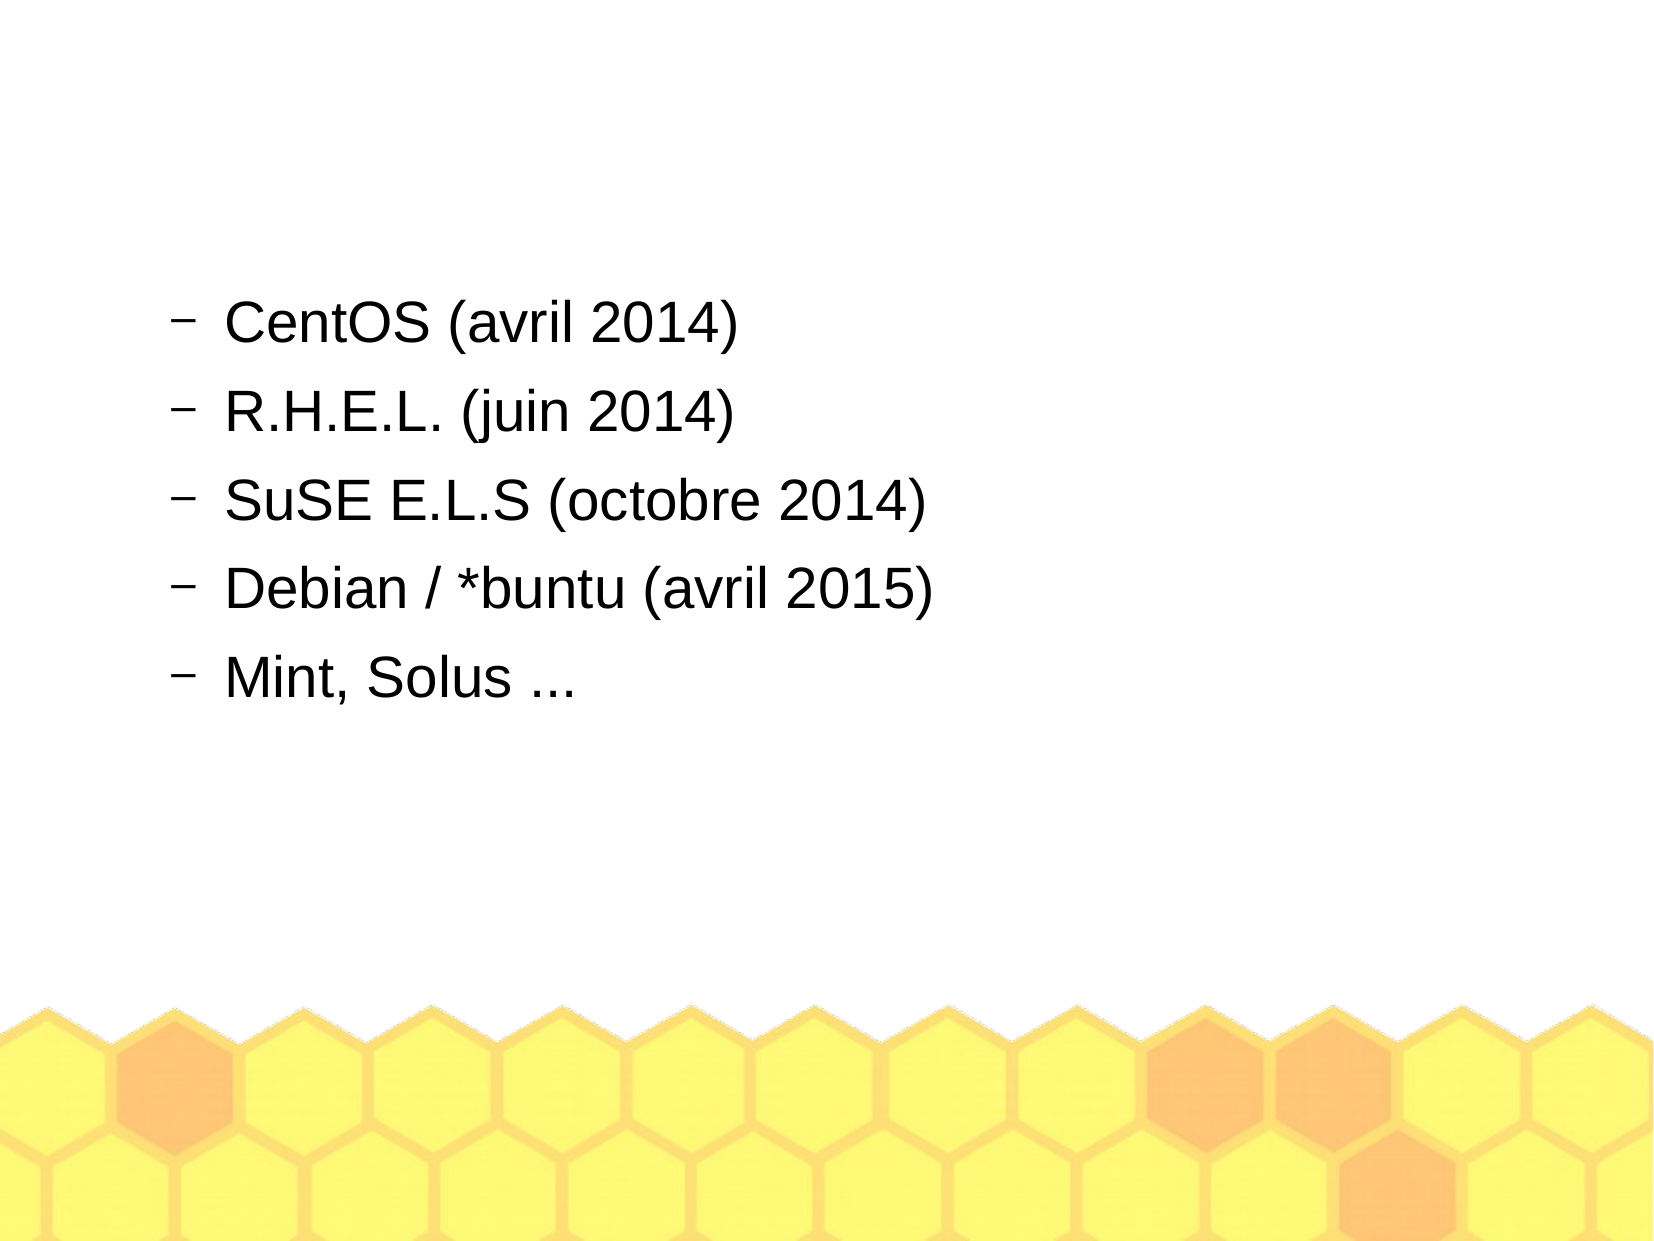

#
CentOS (avril 2014)
R.H.E.L. (juin 2014)
SuSE E.L.S (octobre 2014)
Debian / *buntu (avril 2015)
Mint, Solus ...